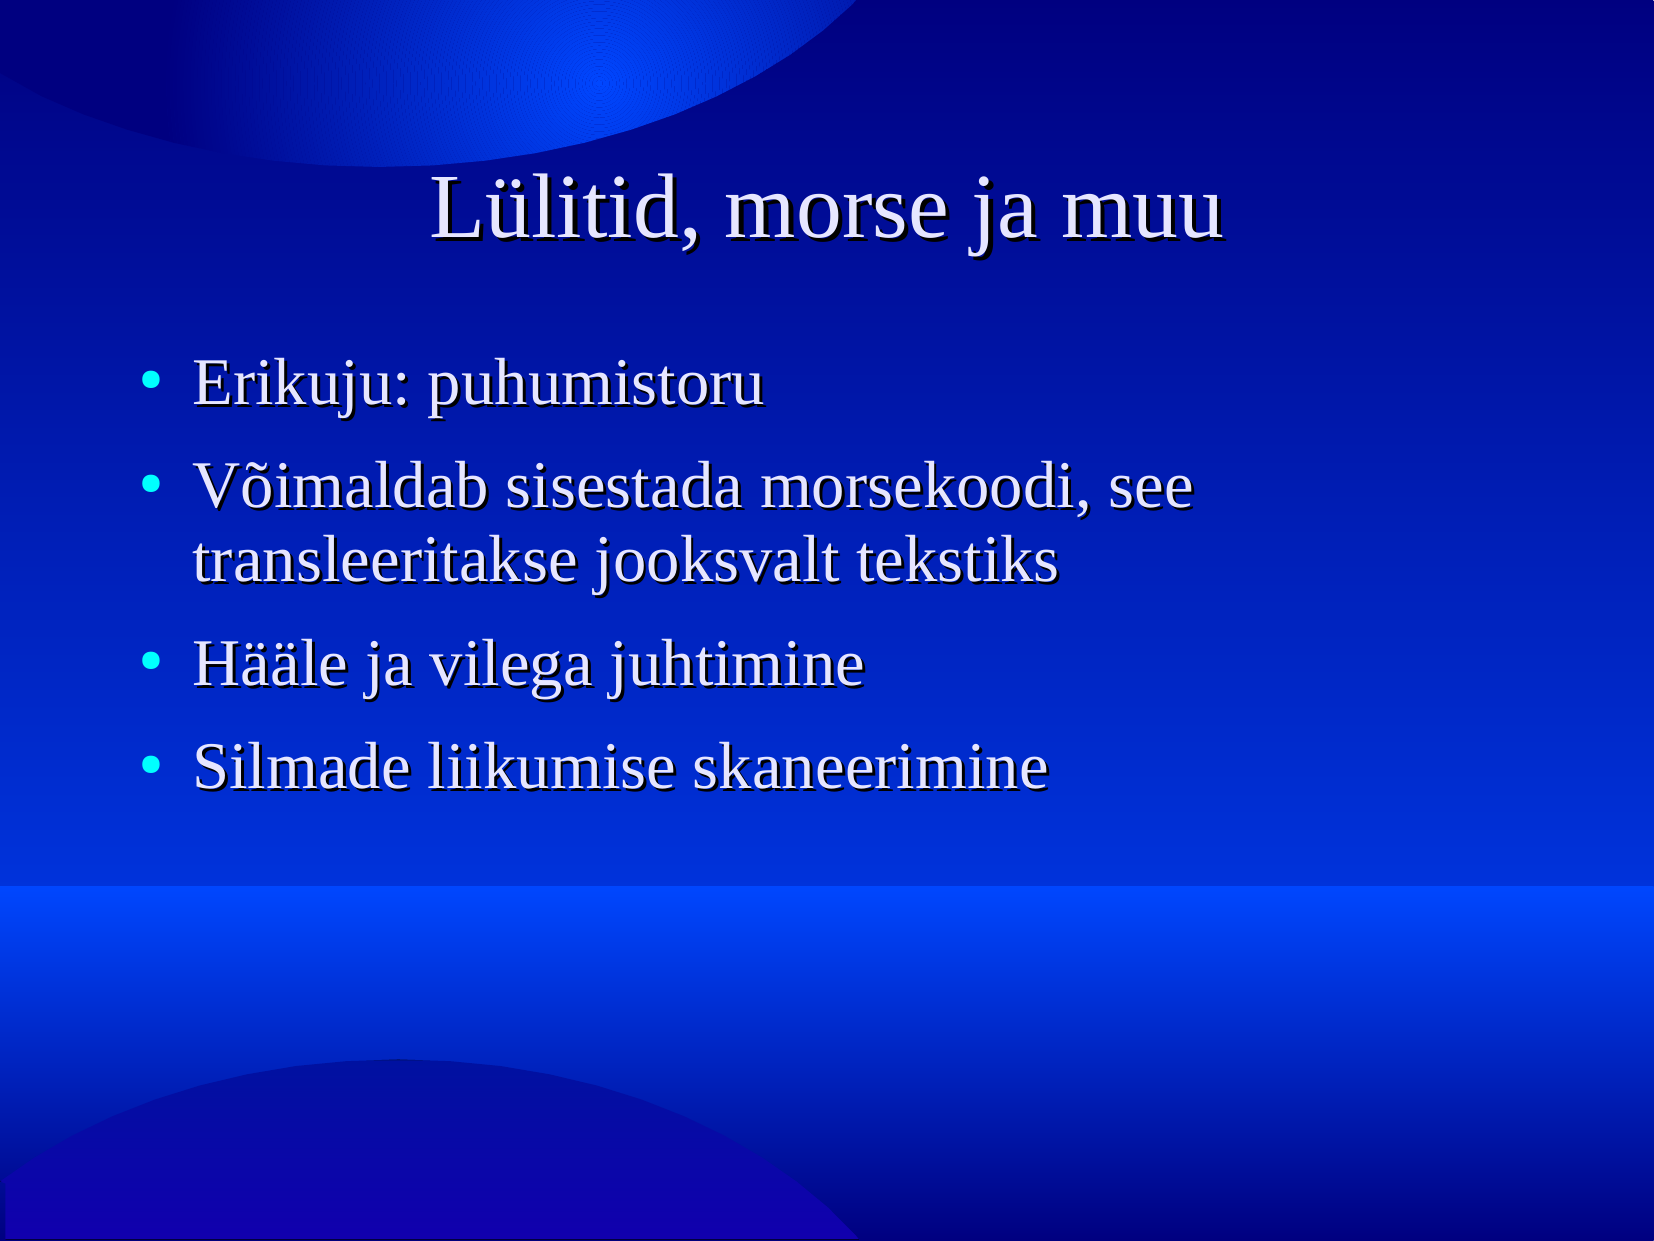

# Lülitid, morse ja muu
Erikuju: puhumistoru
Võimaldab sisestada morsekoodi, see transleeritakse jooksvalt tekstiks
Hääle ja vilega juhtimine
Silmade liikumise skaneerimine